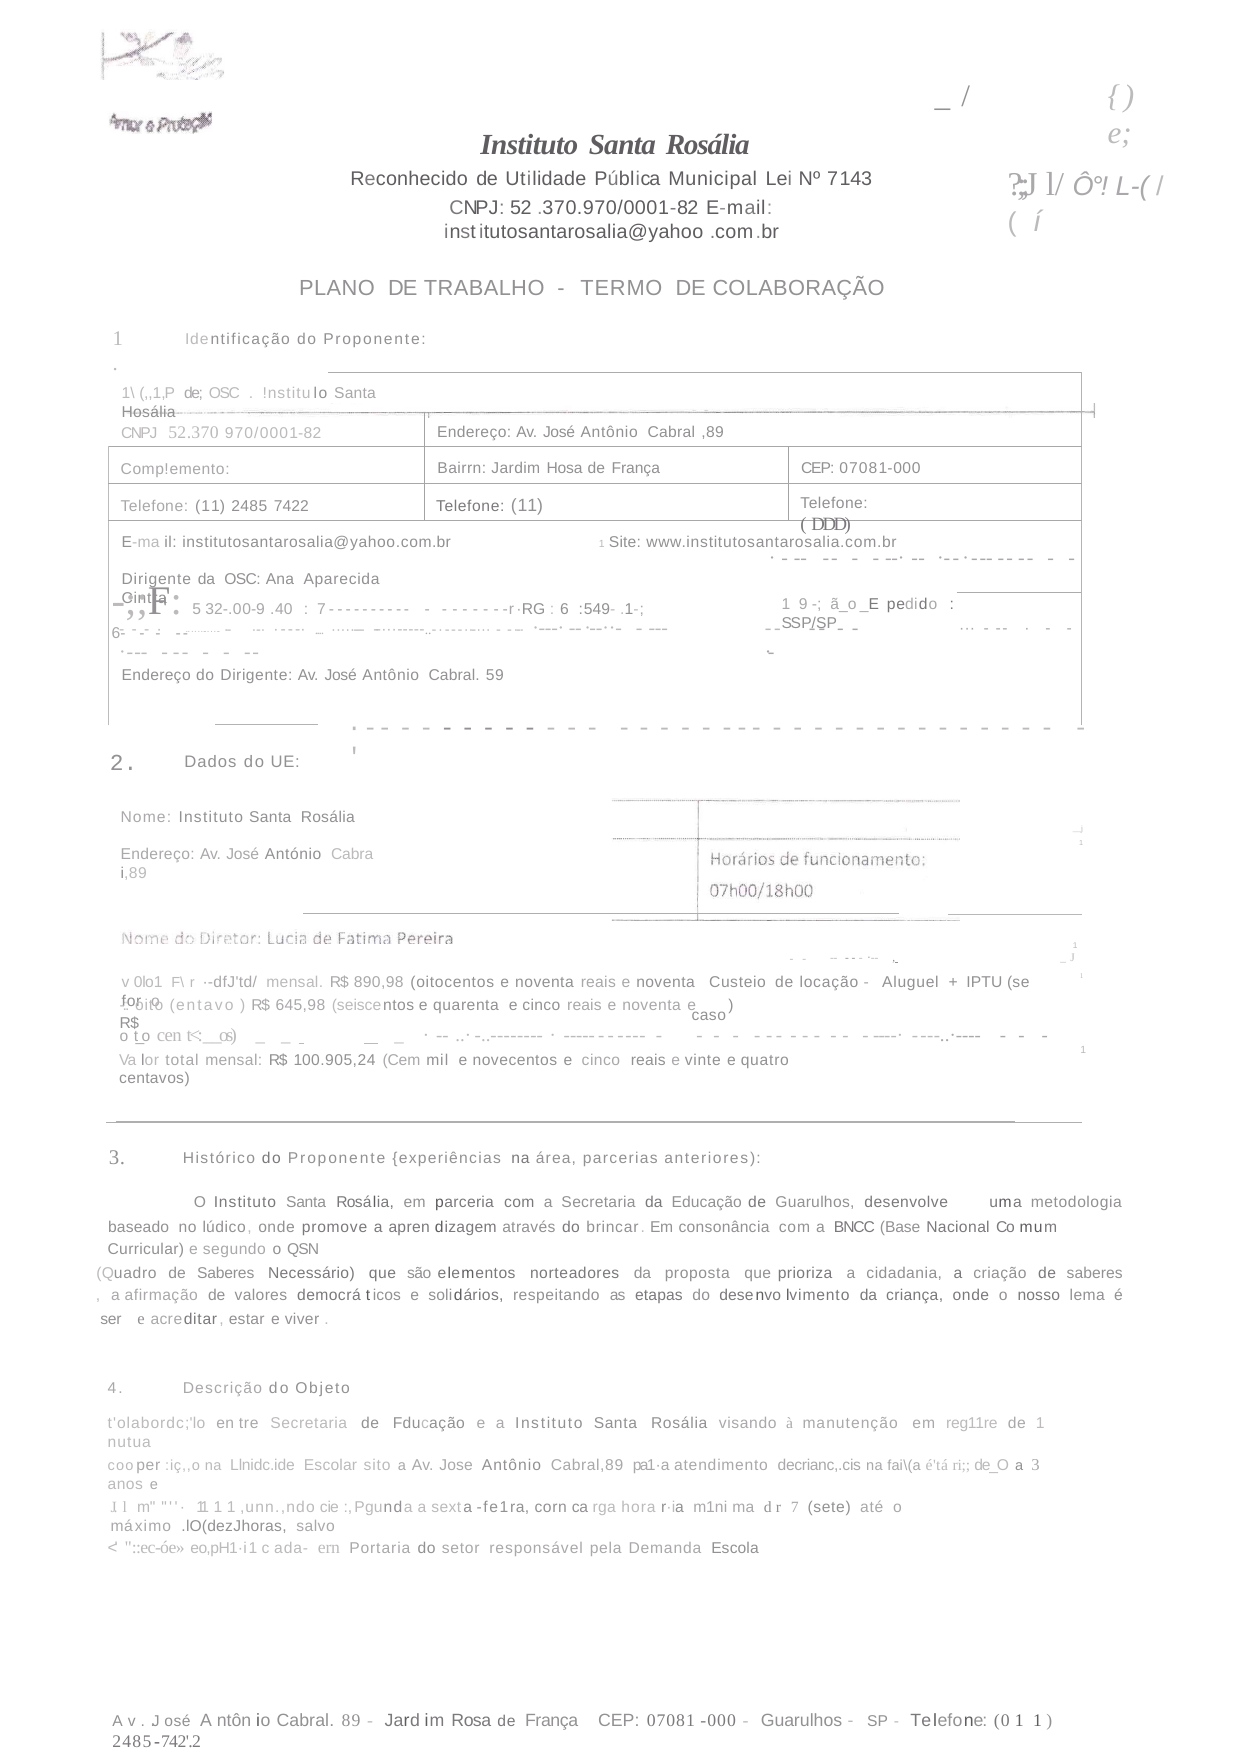

_/
{) e;
?;;J l/ Ô°! L-( / ( í
Instituto Santa Rosália
Reconhecido de Utilidade Pública Municipal Lei Nº 7143
CNPJ: 52 .370.970/0001-82 E-mail: institutosantarosalia@yahoo .com.br
PLANO DE TRABALHO - TERMO DE COLABORAÇÃO
1 .
Identificação do Proponente:
1\ (,,1,P de; OSC . !nstitulo Santa Hosália
CNPJ 52.370 970/0001-82
Endereço: Av. José Antônio Cabral ,89
CEP: 07081-000
Bairrn: Jardim Hosa de França
Comp!emento:
Telefone: ( DDD)
Telefone: (11)
Telefone: (11) 2485 7422
E-ma il: institutosantarosalia@yahoo.com.br
1 Site: www.institutosantarosalia.com.br
·---------·--·--·---------
Dirigente da OSC: Ana Aparecida Cintra
-;;F: 5 32-.00-9 .40: 7------------------r·RG : 6 :549-.1-; 6-----
19-; ã_o_Epedido : SSP/SP
---· ······-···- ·- ·-· ·---· .... ·····--- --···-----..-·---··-···--·-· ·---·--·--··-----·----------
Endereço do Dirigente: Av. José Antônio Cabral. 59
--	----·-
···---·--
·-----------------------------------'
2.
Dados do UE:
Nome: Instituto Santa Rosália
__j
1
Endereço: Av. José António Cabra i,89
1
-----·--, 	_J
--
1
v 0lo1 F\ r ·-dfJ'td/ mensal. R$ 890,98 (oitocentos e noventa reais e noventa Custeio de locação - Aluguel + IPTU (se for o
-:: oito (entavo ) R$ 645,98 (seiscentos e quarenta e cinco reais e noventa e	) R$
caso
ot_o cen t<:__os) _ _	 		 _ ·--..·-..--------·----------- - ----------------·----..·---- ---
1
Va lor total mensal: R$ 100.905,24 (Cem mil e novecentos e cinco reais e vinte e quatro centavos)
3.
Histórico do Proponente {experiências na área, parcerias anteriores):
O Instituto Santa Rosália, em parceria com a Secretaria da Educação de Guarulhos, desenvolve	uma metodologia
baseado no lúdico, onde promove a apren dizagem através do brincar. Em consonância com a BNCC (Base Nacional Co mum Curricular) e segundo o QSN
(Quadro de Saberes Necessário) que são elementos norteadores da proposta que prioriza a cidadania, a criação de saberes , a afirmação de valores democrá ticos e solidários, respeitando as etapas do desenvo lvimento da criança, onde o nosso lema é ser e acreditar, estar e viver .
4.	Descrição do Objeto
t'olabordc;'lo en tre Secretaria de Fducação e a Instituto Santa Rosália visando à manutenção em reg11re de 1 nutua
cooper :iç,,o na Llnidc.ide Escolar sito a Av. Jose Antônio Cabral,89 pa1·a atendimento decrianc,.cis na fai\(a é'tá ri;; de_O a 3 anos e
J. l m" "''· 11 1 1 ,unn.,ndo cie :,Pgunda a sexta -fe1ra, corn ca rga hora r·ia m1ni ma d r 7 (sete) até o máximo .lO(dezJhoras, salvo
<' "::ec-óe» eo,pH1·i1 c ada- ern Portaria do setor responsável pela Demanda Escola
A v . .J osé A ntôn io Cabral. 89 - Jard im Rosa de França CEP: 07081 -000 - Guarulhos - SP - Telefone: (0 1 1 ) 2485-742'.2